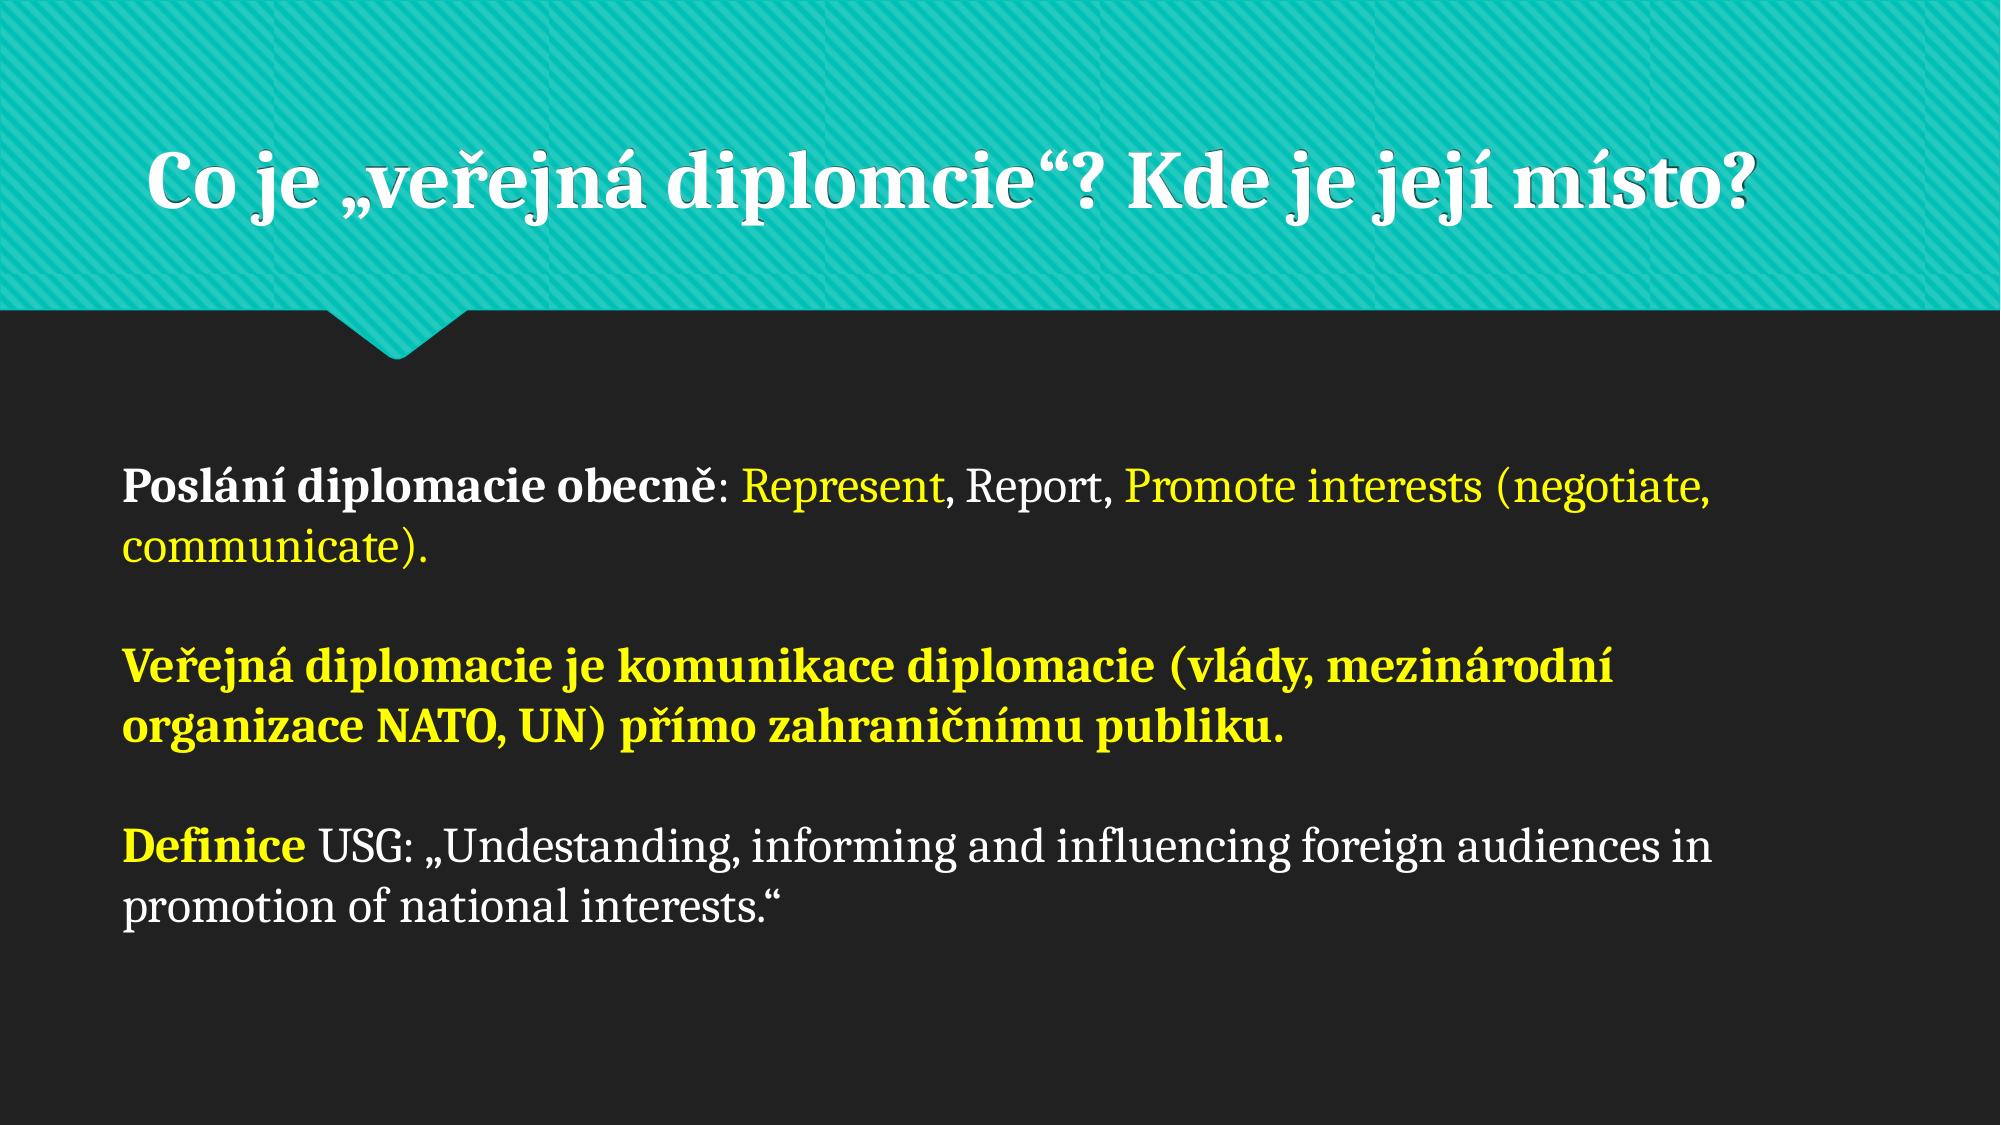

# Co je „veřejná diplomcie“? Kde je její místo?
Poslání diplomacie obecně: Represent, Report, Promote interests (negotiate, communicate).
Veřejná diplomacie je komunikace diplomacie (vlády, mezinárodní organizace NATO, UN) přímo zahraničnímu publiku.
Definice USG: „Undestanding, informing and influencing foreign audiences in promotion of national interests.“